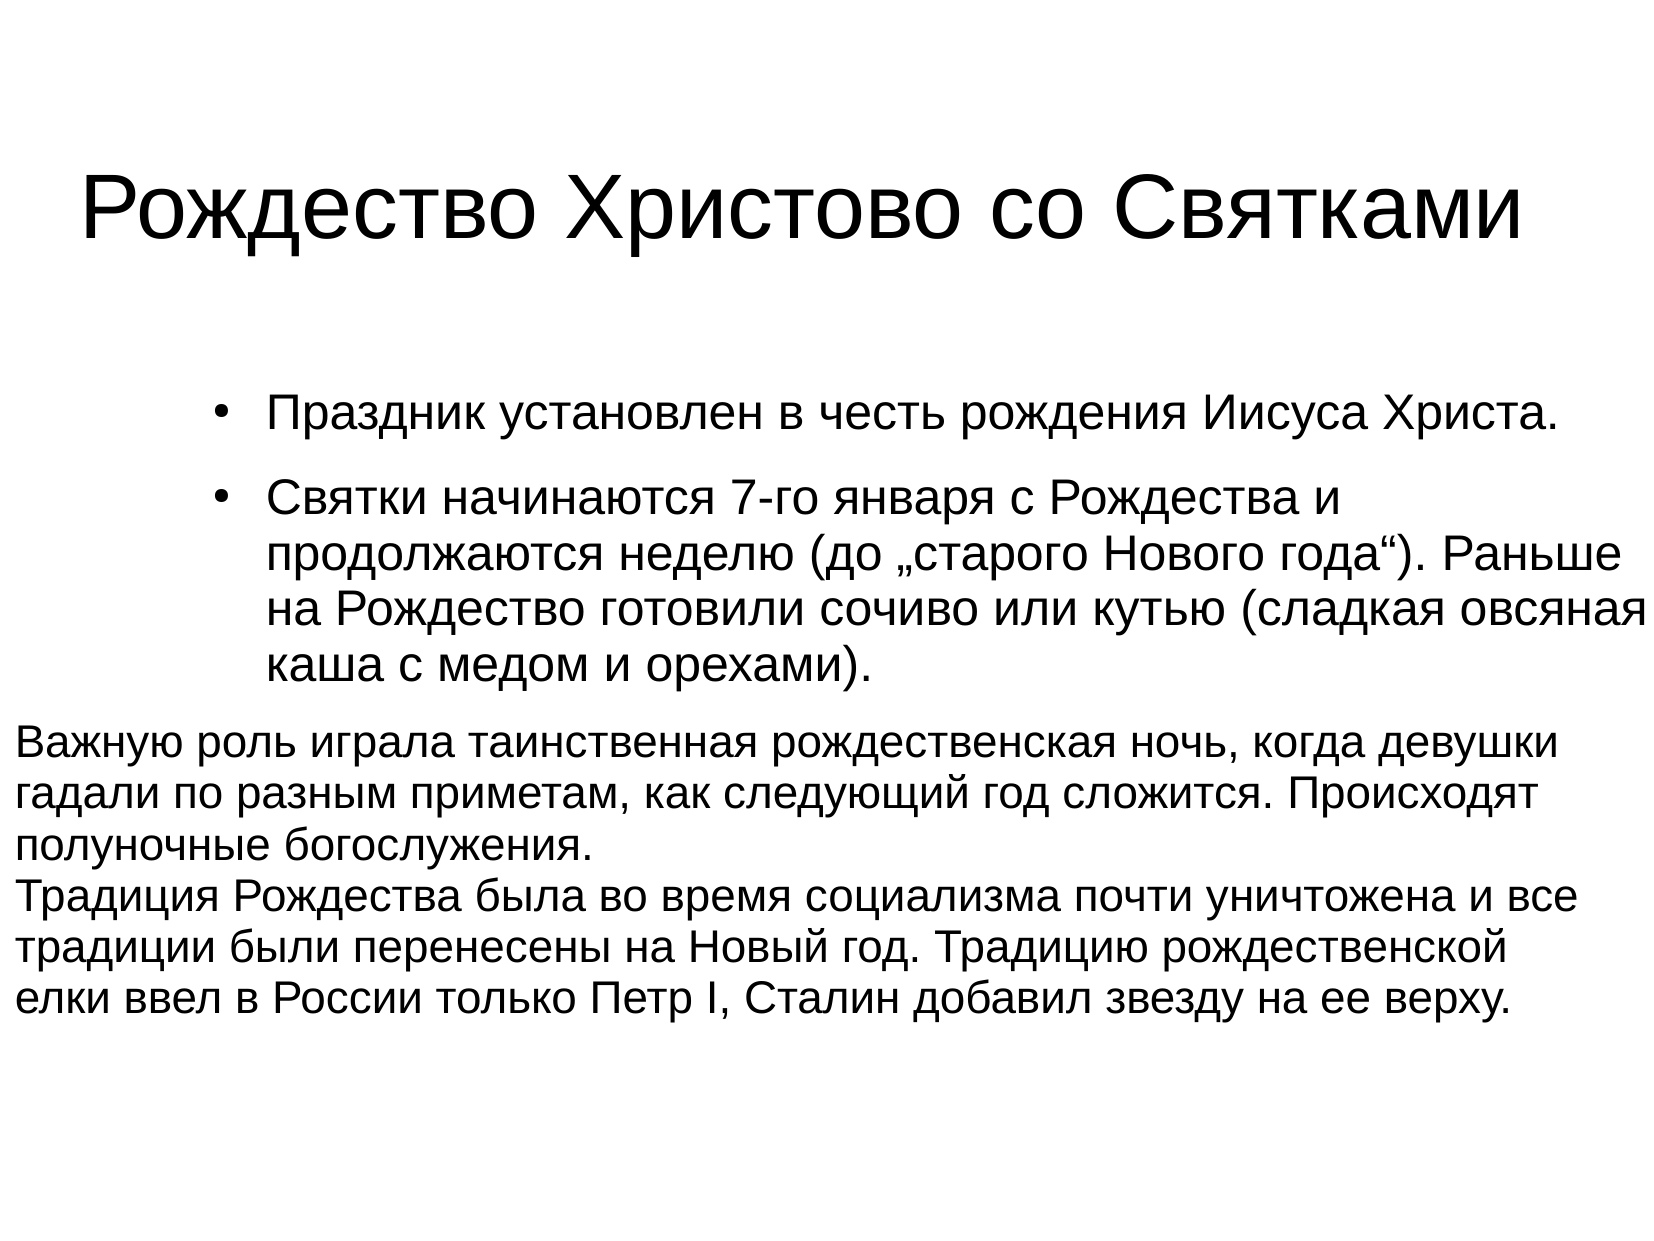

# Рождество Христово со Святками
Праздник установлен в честь рождения Иисуса Христа.
Святки начинаются 7-го января с Рождества и продолжаются неделю (до „старого Нового года“). Раньше на Рождество готовили сочиво или кутью (сладкая овсяная каша с медом и орехами).
Важную роль играла таинственная рождественская ночь, когда девушки гадали по разным приметам, как следующий год сложится. Происходят полуночные богослужения.
Традиция Рождества была во время социализма почти уничтожена и все традиции были перенесены на Новый год. Традицию рождественской елки ввел в России только Петр I, Сталин добавил звезду на ее верху.